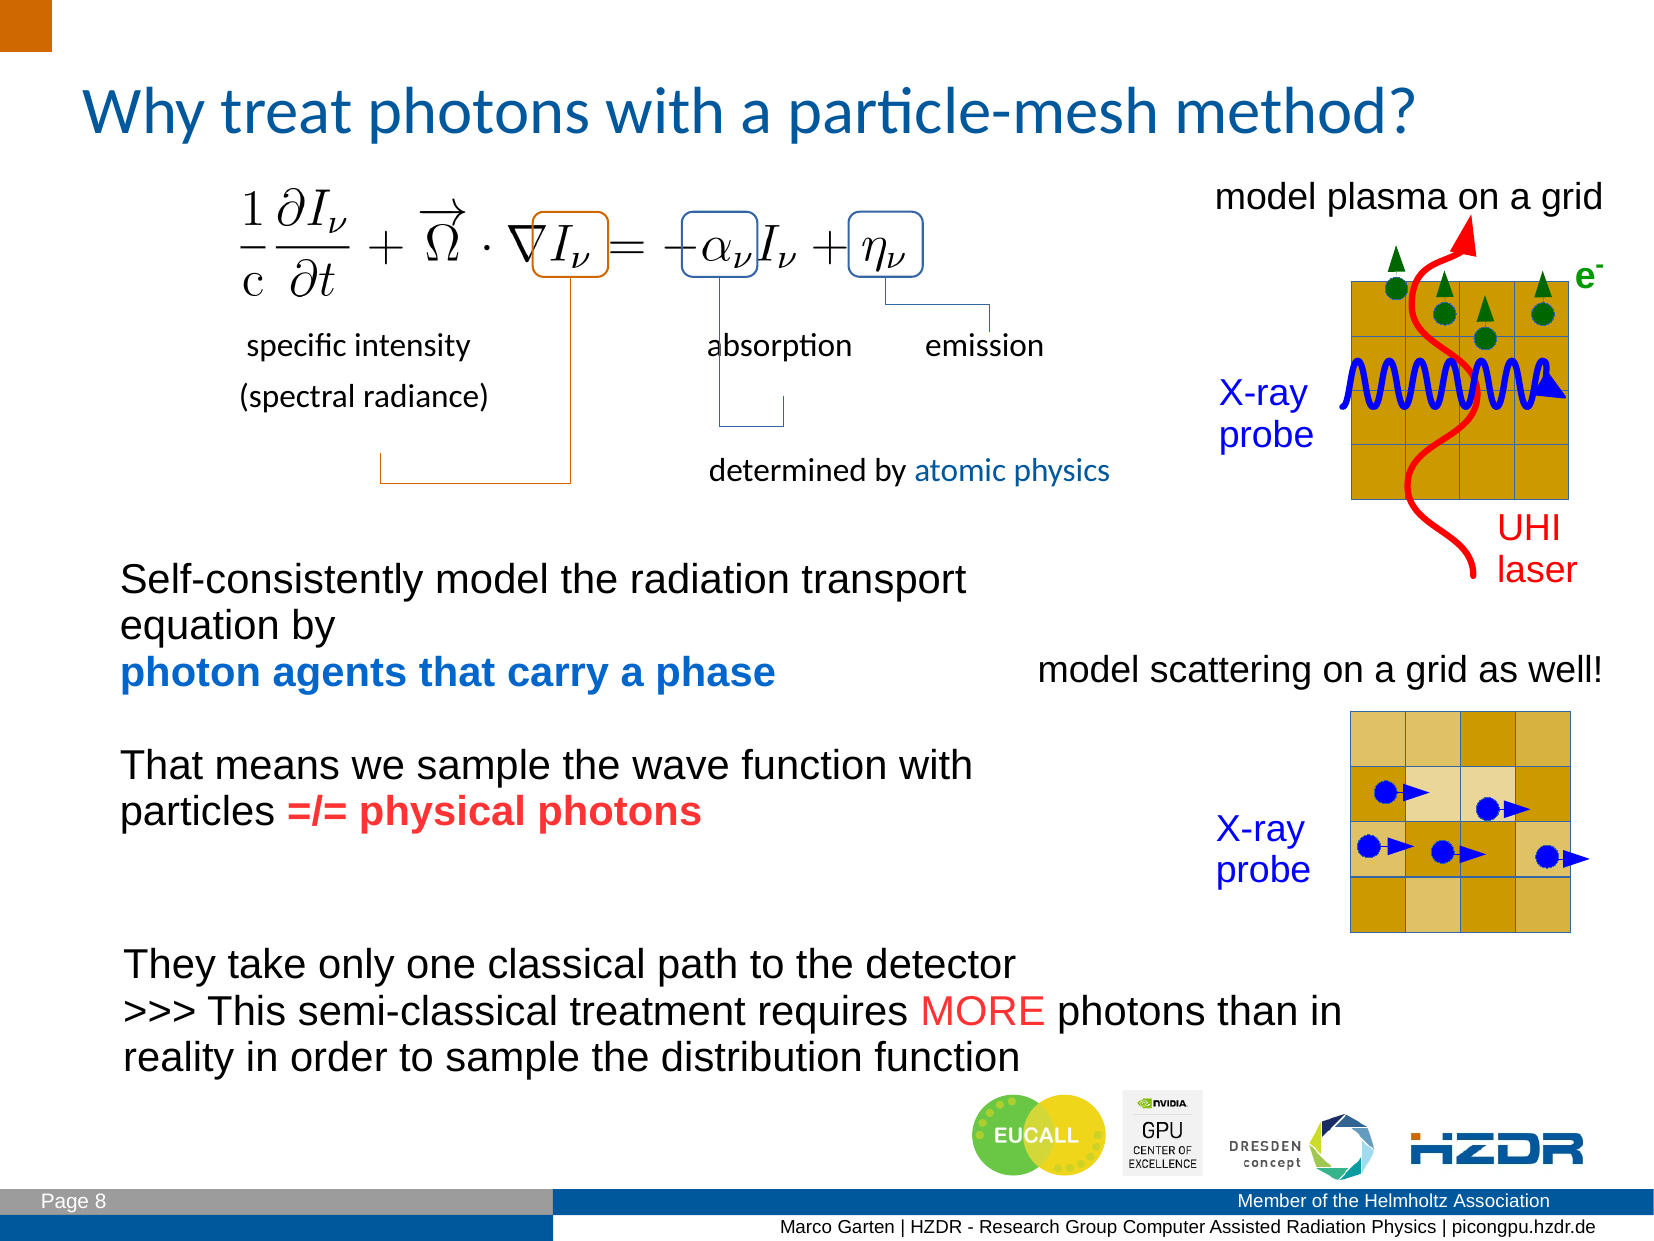

# Why treat photons with a particle-mesh method?
model plasma on a grid
UHI
laser
X-ray
probe
e-
 specific intensity
(spectral radiance)
absorption
emission
determined by atomic physics
Self-consistently model the radiation transport equation by
photon agents that carry a phase
That means we sample the wave function with particles =/= physical photons
model scattering on a grid as well!
X-ray
probe
They take only one classical path to the detector
>>> This semi-classical treatment requires MORE photons than in reality in order to sample the distribution function